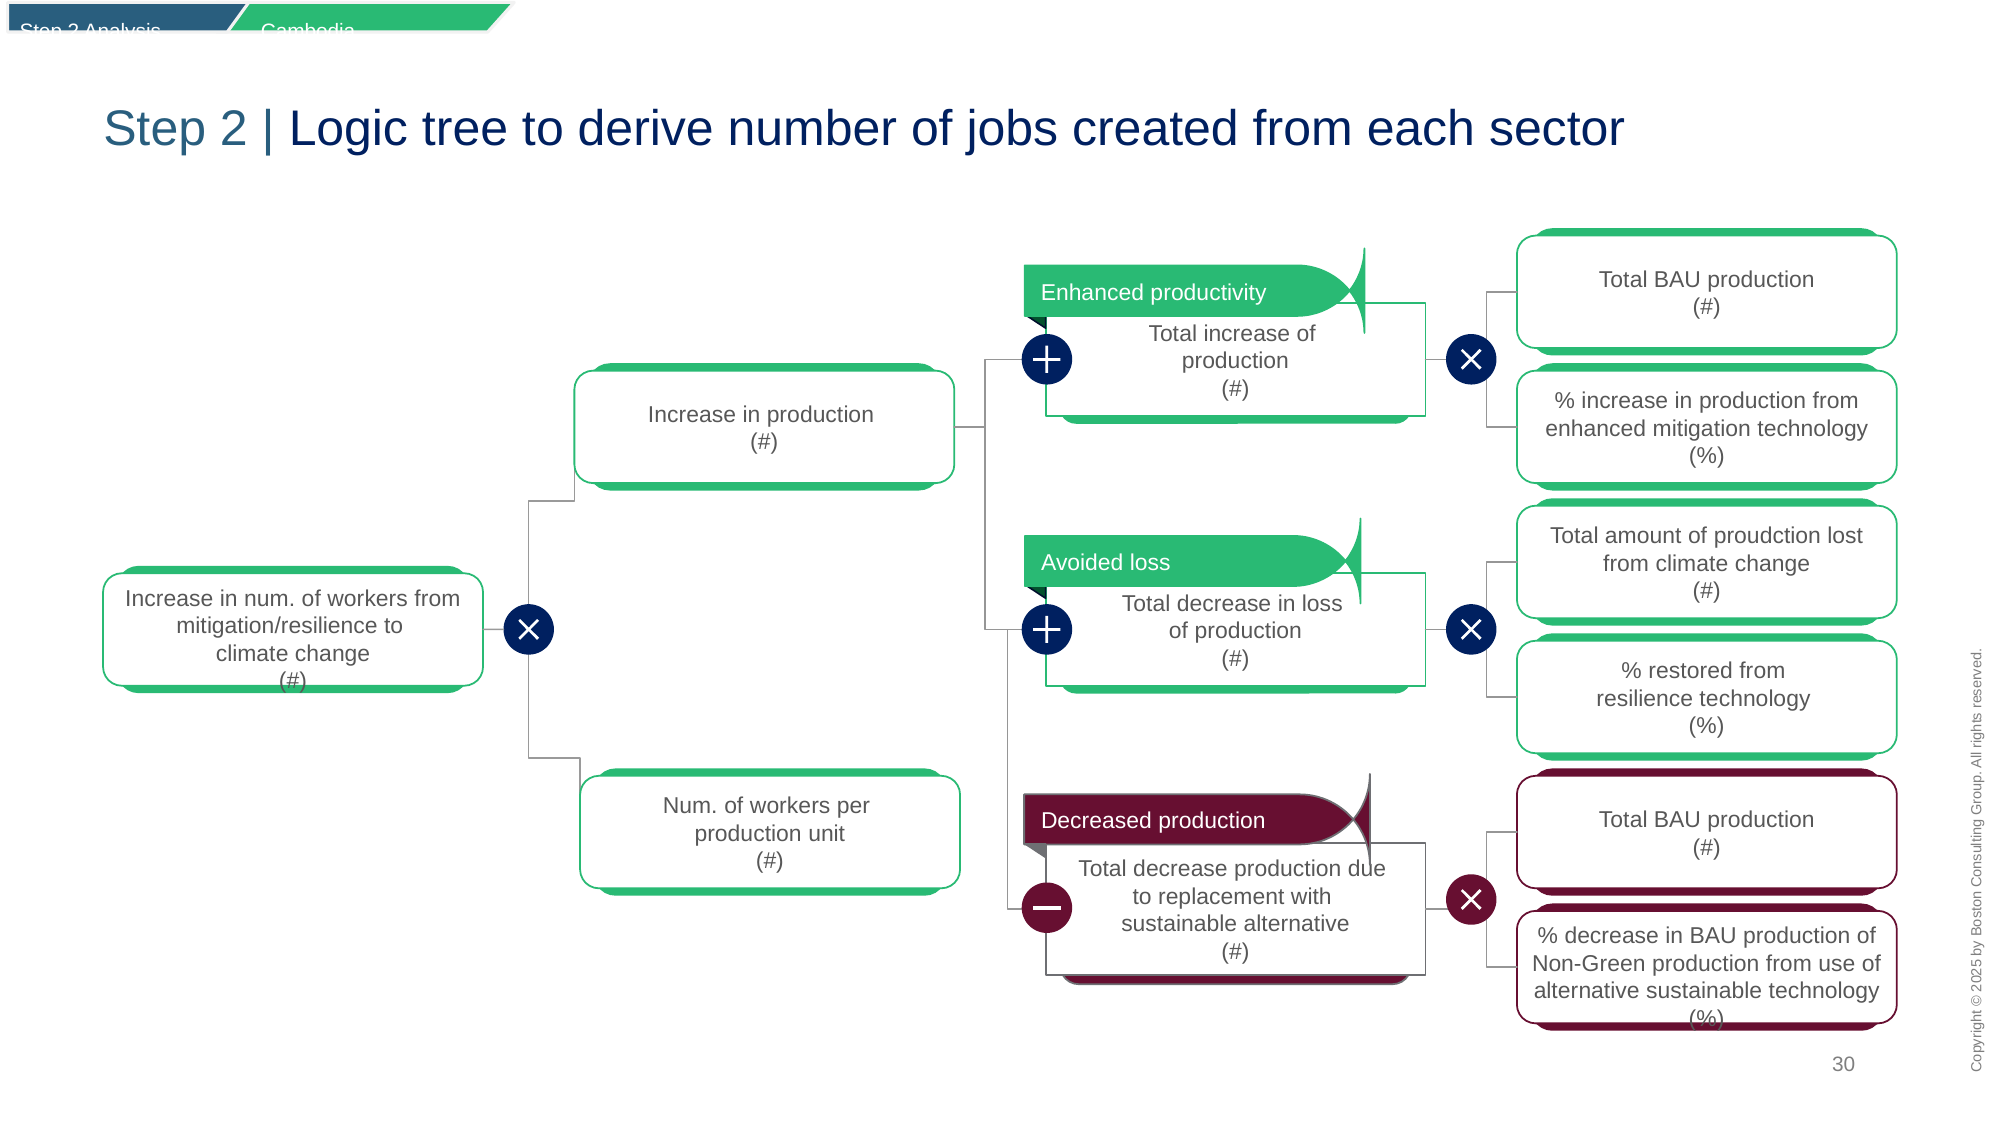

Step 2 Analysis
Cambodia
# Step 2 | Logic tree to derive number of jobs created from each sector
Total BAU production
(#)
Enhanced productivity
Total increase of
production
(#)
Increase in production
(#)
% increase in production from enhanced mitigation technology
(%)
Total amount of proudction lost from climate change
(#)
Avoided loss
Increase in num. of workers from mitigation/resilience to
climate change
(#)
Total decrease in loss
of production
(#)
% restored from
resilience technology
(%)
Num. of workers per
production unit
(#)
Total BAU production
(#)
Decreased production
Total decrease production due
to replacement with
sustainable alternative
(#)
% decrease in BAU production of Non-Green production from use of alternative sustainable technology
(%)